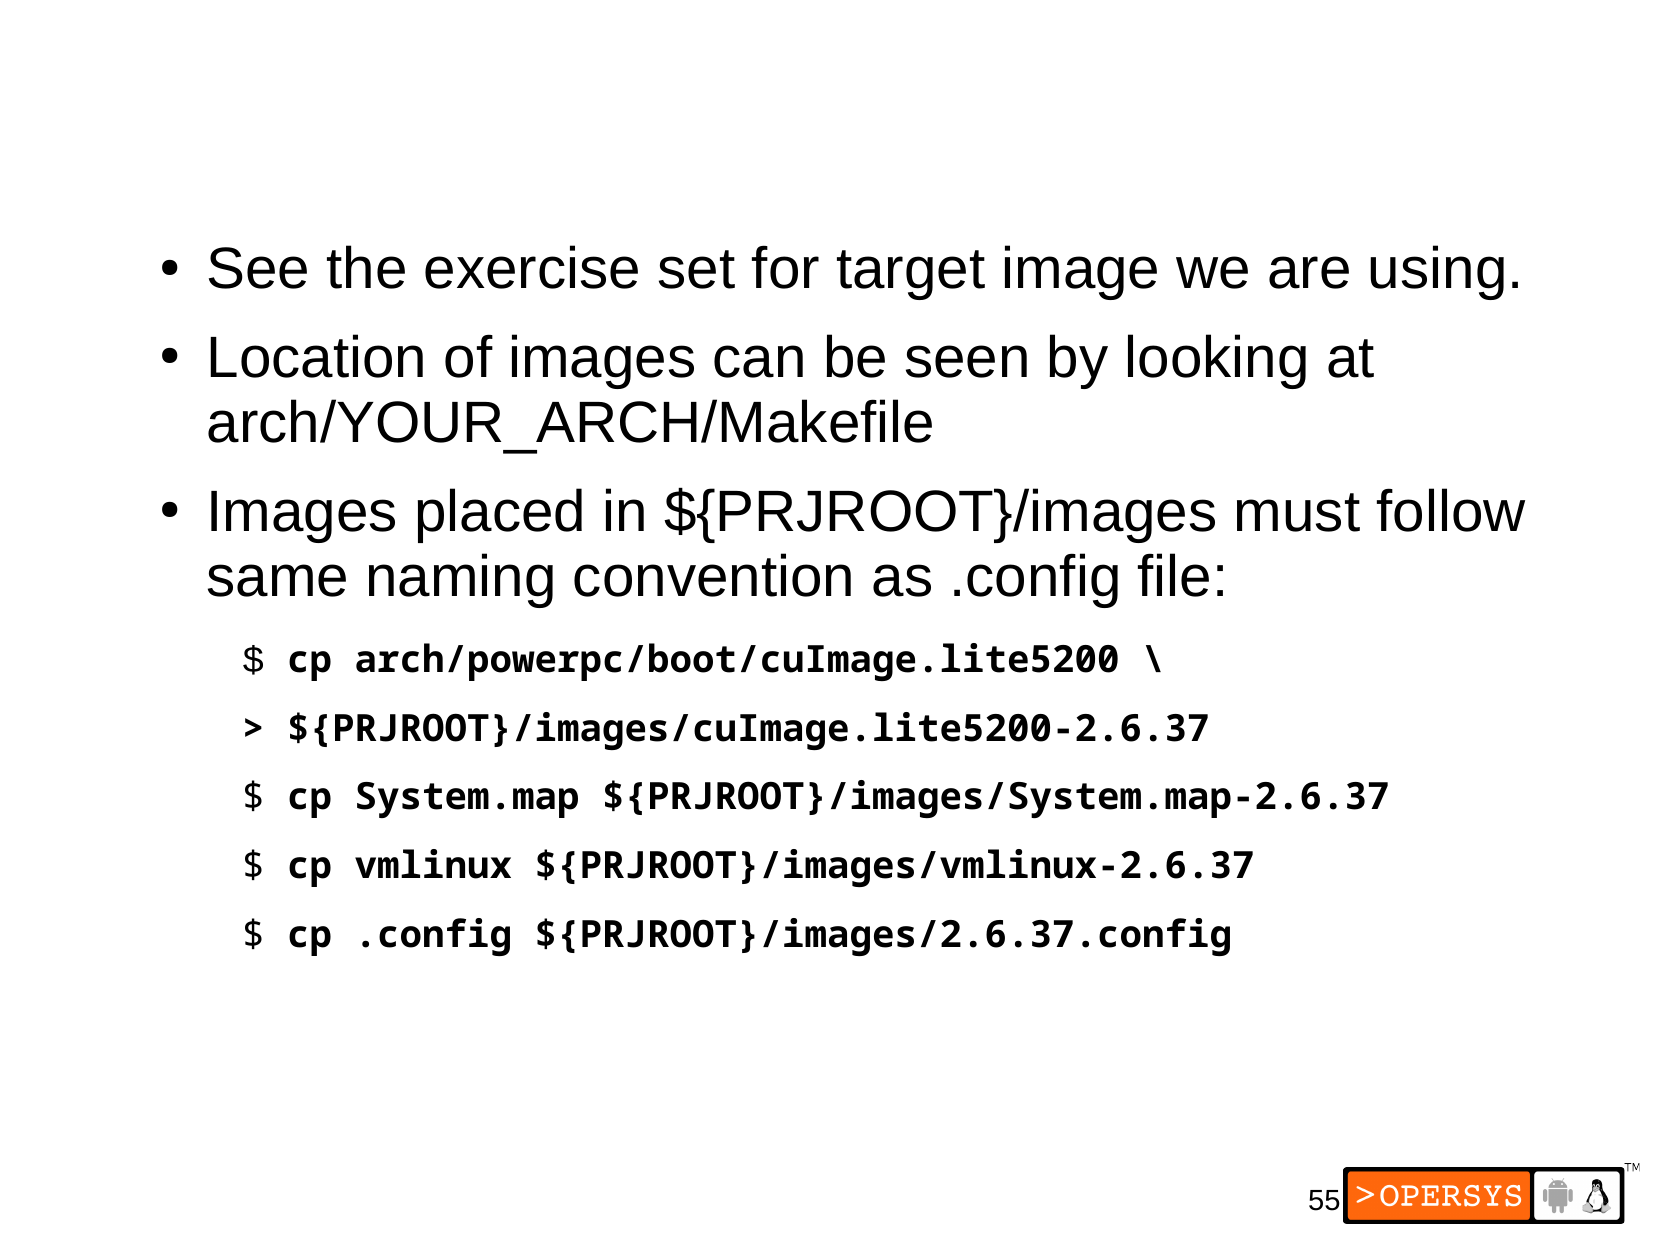

# See the exercise set for target image we are using.
Location of images can be seen by looking at arch/YOUR_ARCH/Makefile
Images placed in ${PRJROOT}/images must follow same naming convention as .config file:
$ cp arch/powerpc/boot/cuImage.lite5200 \
> ${PRJROOT}/images/cuImage.lite5200-2.6.37
$ cp System.map ${PRJROOT}/images/System.map-2.6.37
$ cp vmlinux ${PRJROOT}/images/vmlinux-2.6.37
$ cp .config ${PRJROOT}/images/2.6.37.config